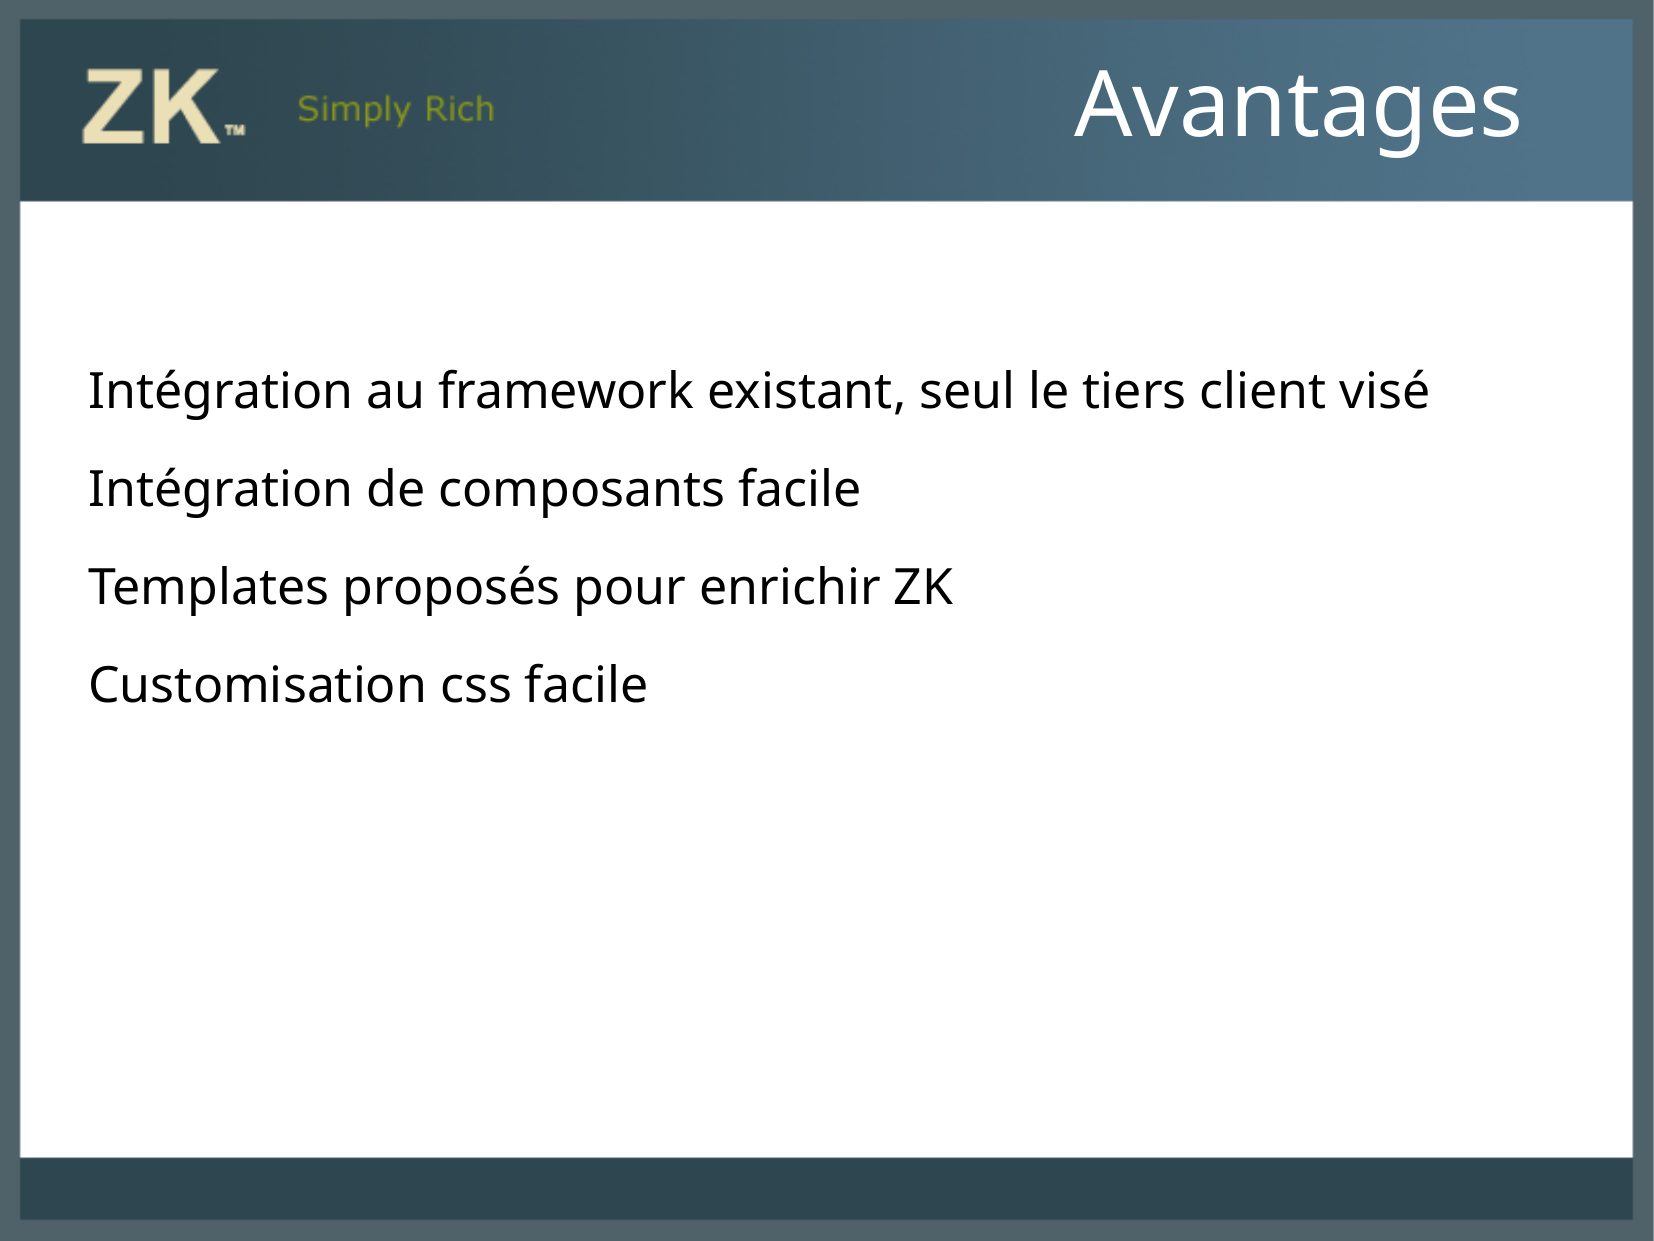

Avantages
# Intégration au framework existant, seul le tiers client visé
Intégration de composants facile
Templates proposés pour enrichir ZK
Customisation css facile